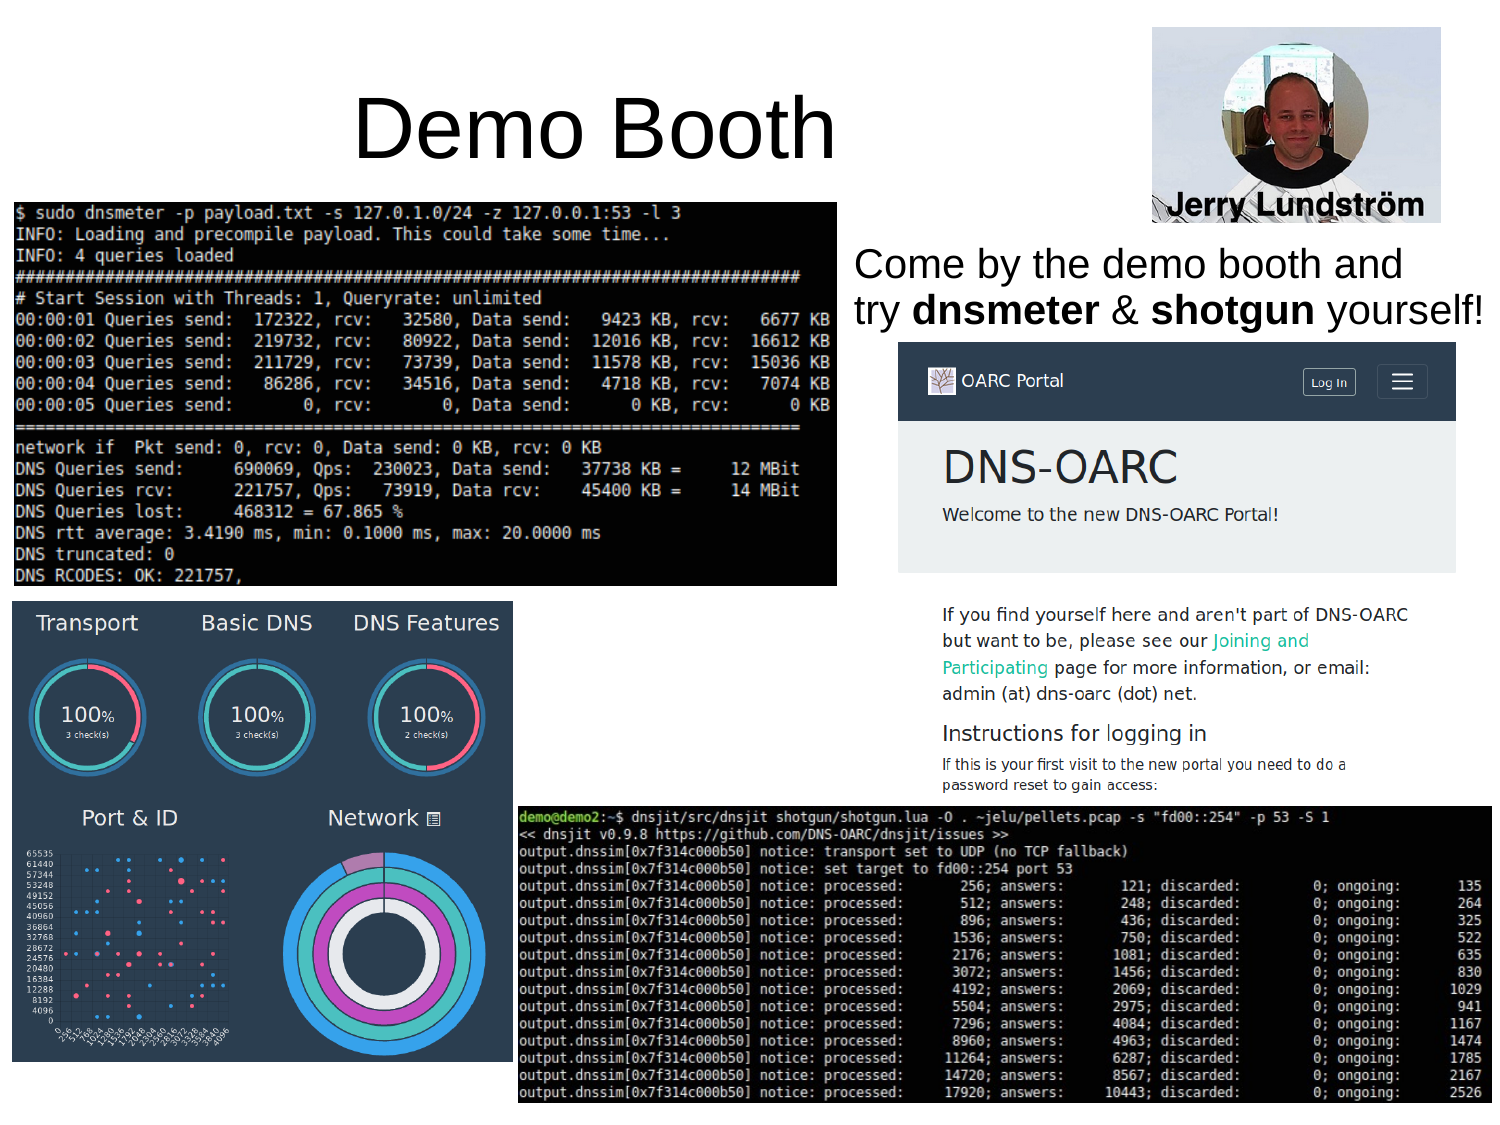

# Demo Booth
Come by the demo booth and
try dnsmeter & shotgun yourself!